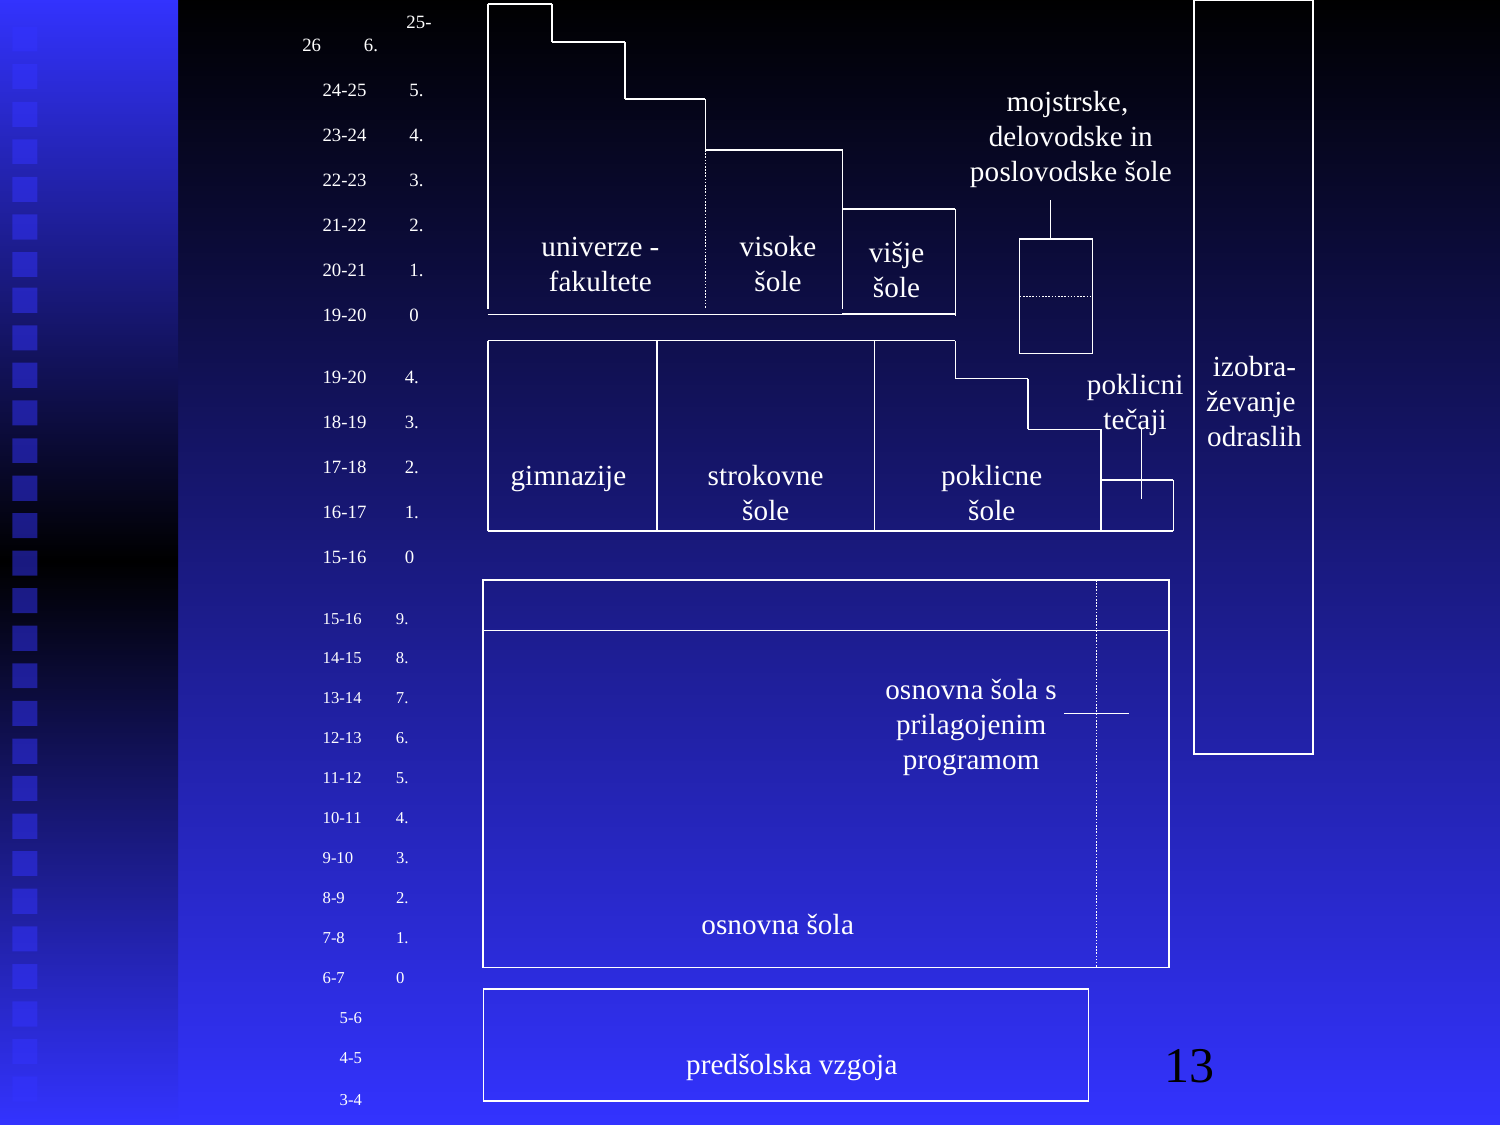

25-26 6.
24-25        5.
23-24        4.
22-23        3.
21-22         2.
20-21        1.
19-20        0
19-20        4.
18-19        3.
17-18        2.
16-17        1.
15-16        0
15-16        9.
14-15        8.
13-14        7.
12-13        6.
11-12       5.
10-11        4.
9-10        3.
8-9        2.
7-8         1.
6-7        0
 5-6
 4-5
 3-4
mojstrske,
delovodske in poslovodske šole
univerze -
fakultete
visoke
šole
višje šole
izobra-
ževanje
odraslih
poklicni tečaji
gimnazije
strokovne šole
poklicne šole
osnovna šola s prilagojenim programom
osnovna šola
13
predšolska vzgoja